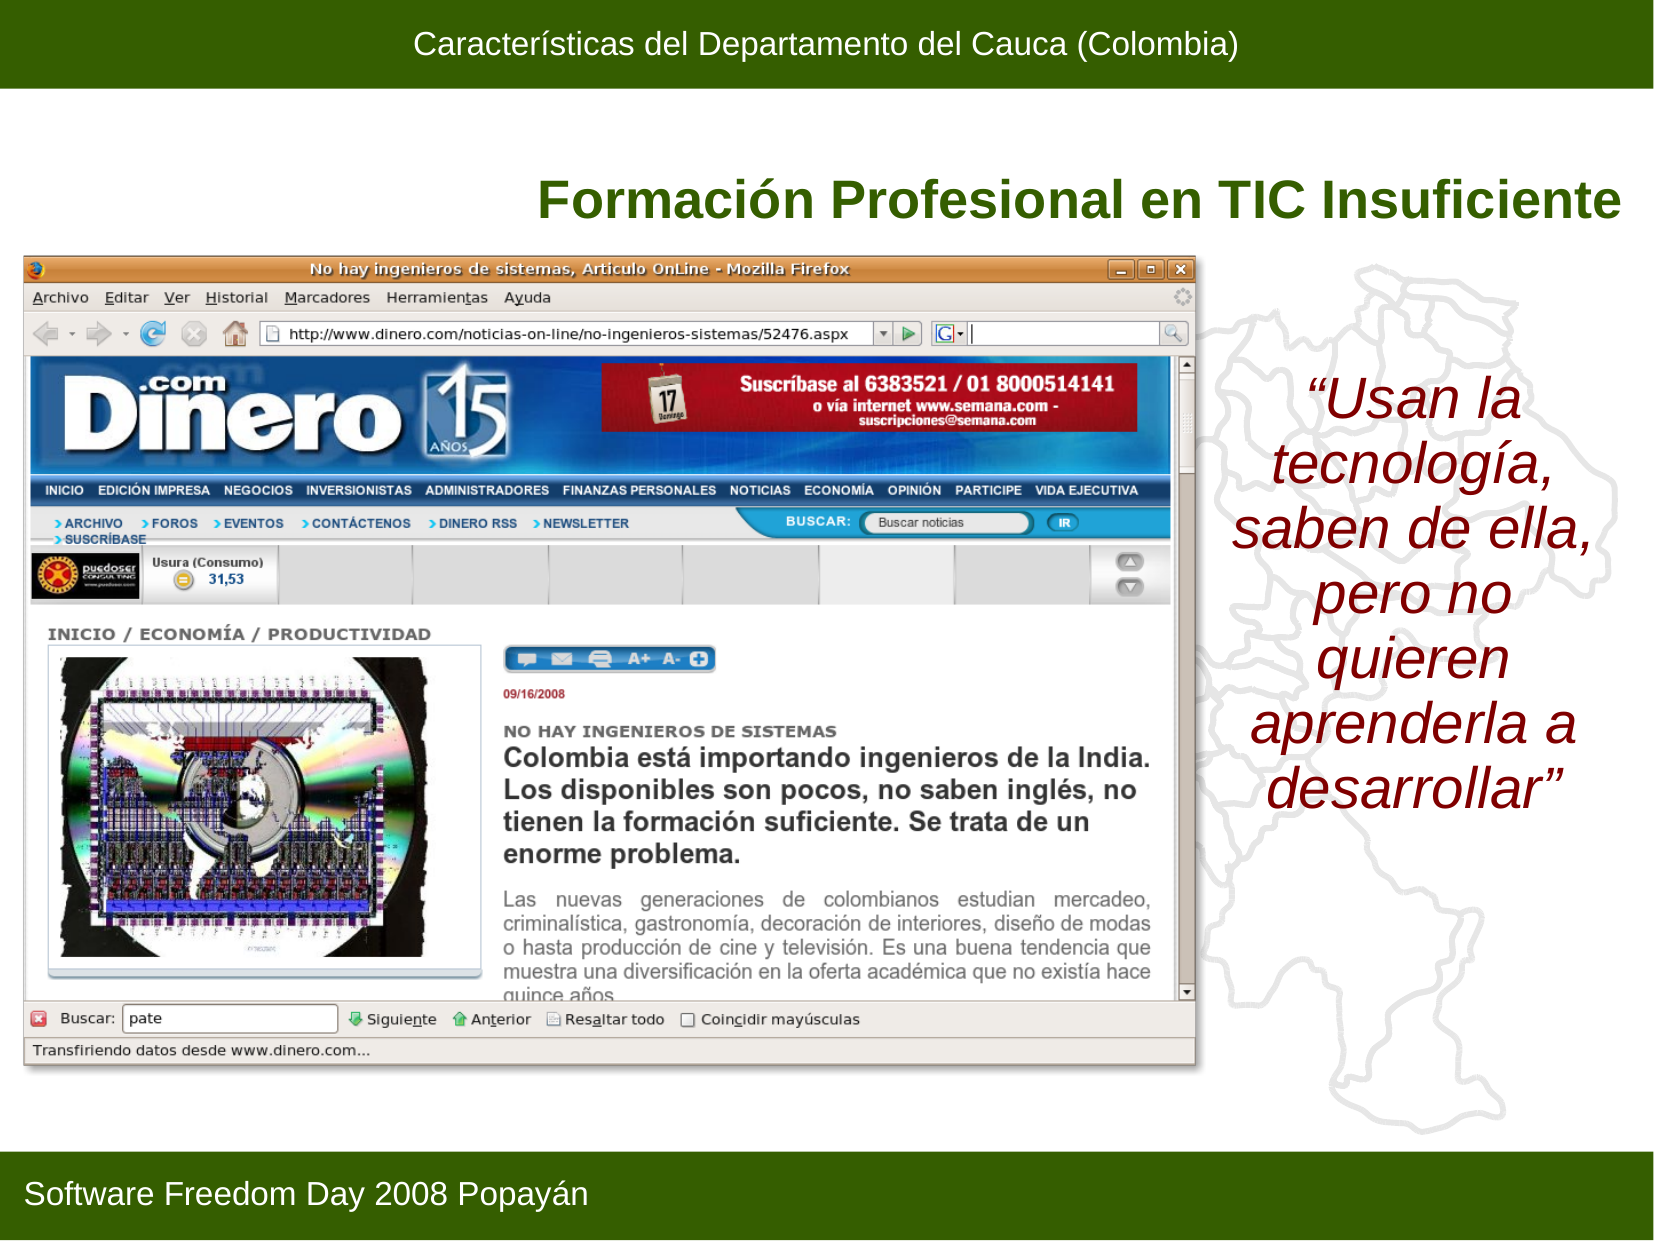

# Formación Profesional en TIC Insuficiente
“Usan la tecnología, saben de ella, pero no quieren aprenderla a desarrollar”